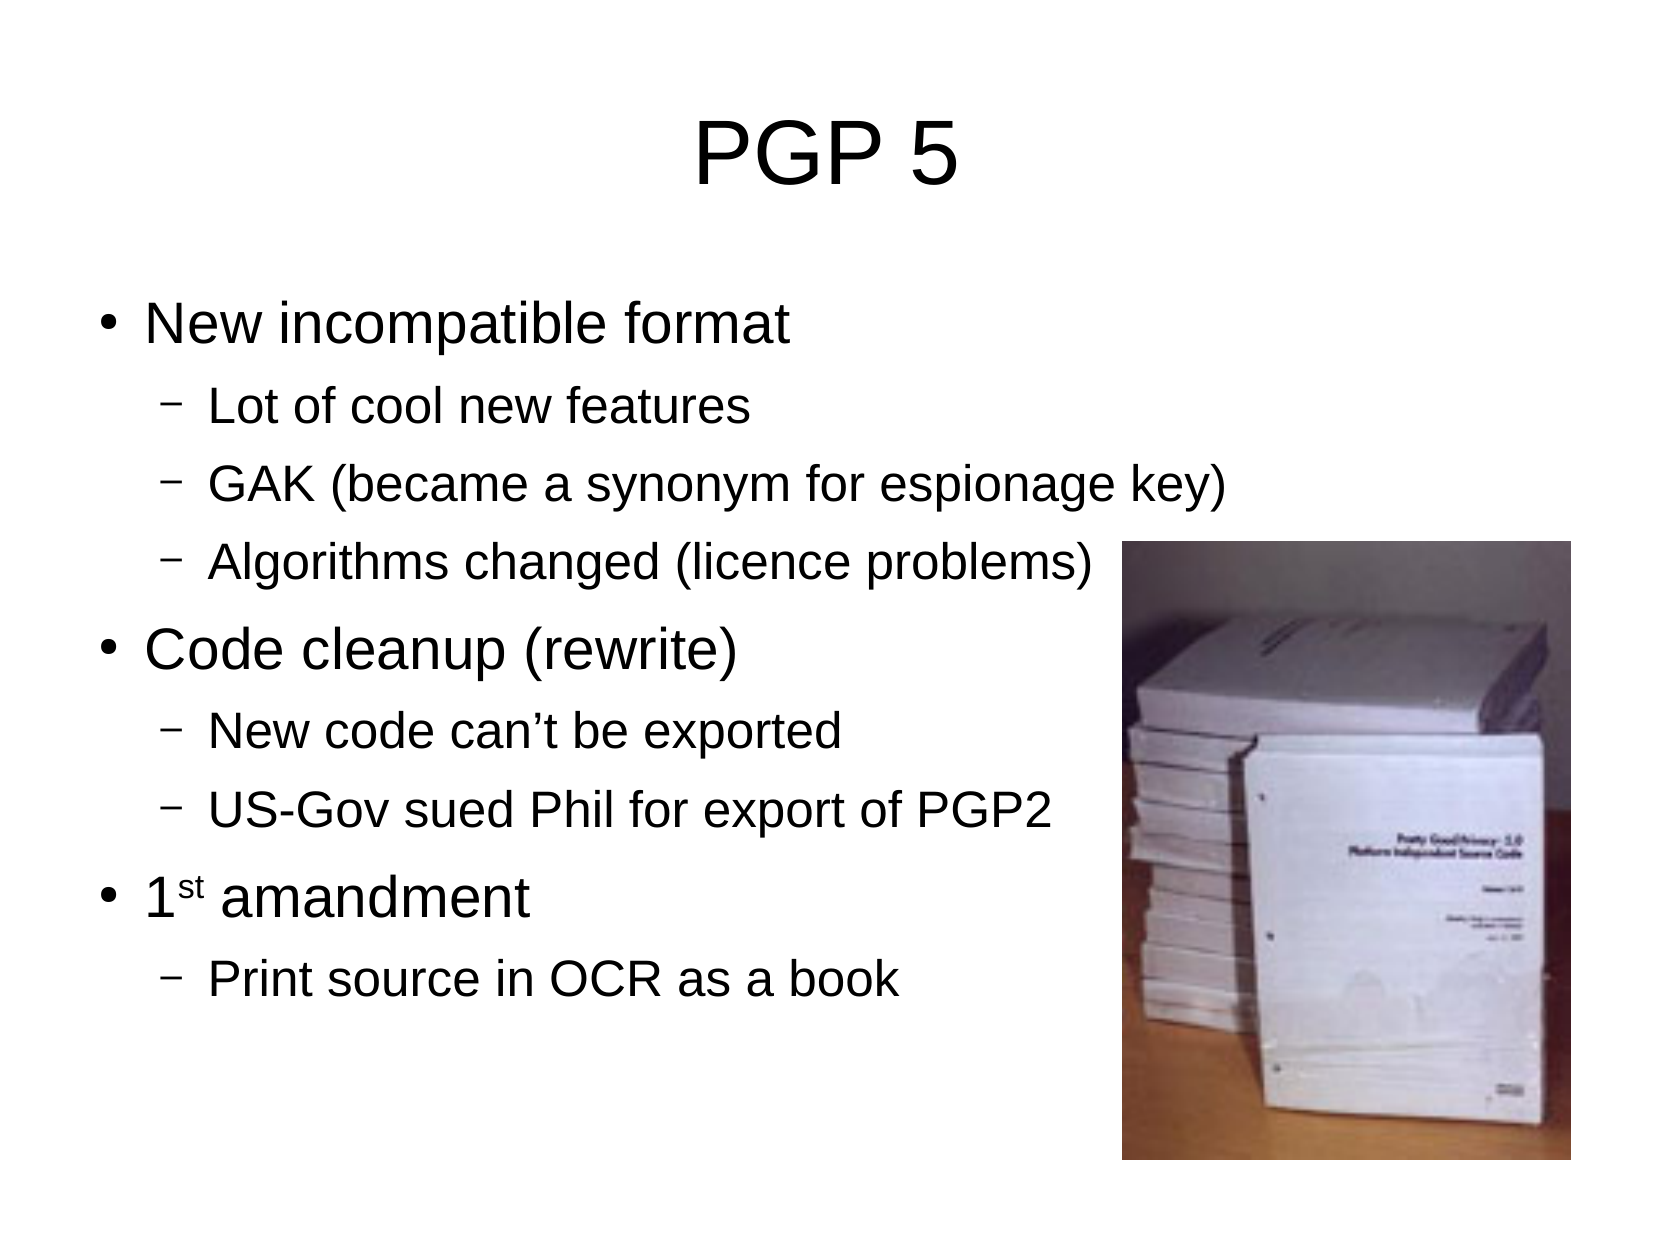

# PGP 5
New incompatible format
Lot of cool new features
GAK (became a synonym for espionage key)
Algorithms changed (licence problems)
Code cleanup (rewrite)
New code can’t be exported
US-Gov sued Phil for export of PGP2
1st amandment
Print source in OCR as a book